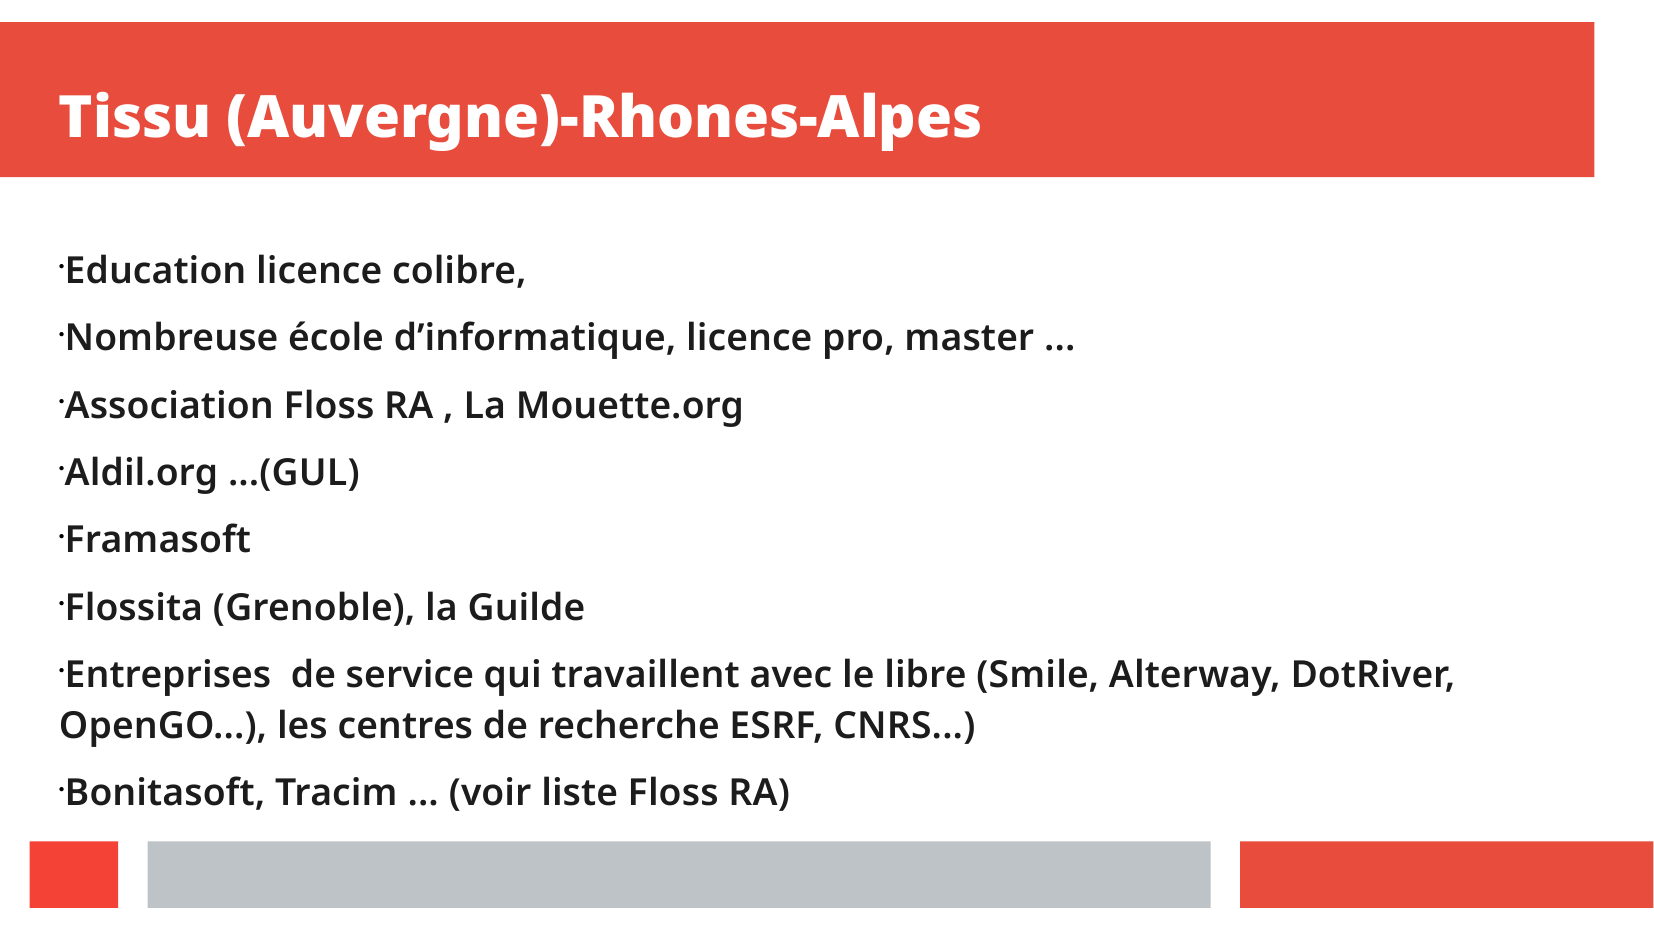

# Tissu (Auvergne)-Rhones-Alpes
Education licence colibre,
Nombreuse école d’informatique, licence pro, master ...
Association Floss RA , La Mouette.org
Aldil.org ...(GUL)
Framasoft
Flossita (Grenoble), la Guilde
Entreprises de service qui travaillent avec le libre (Smile, Alterway, DotRiver, OpenGO...), les centres de recherche ESRF, CNRS...)
Bonitasoft, Tracim ... (voir liste Floss RA)